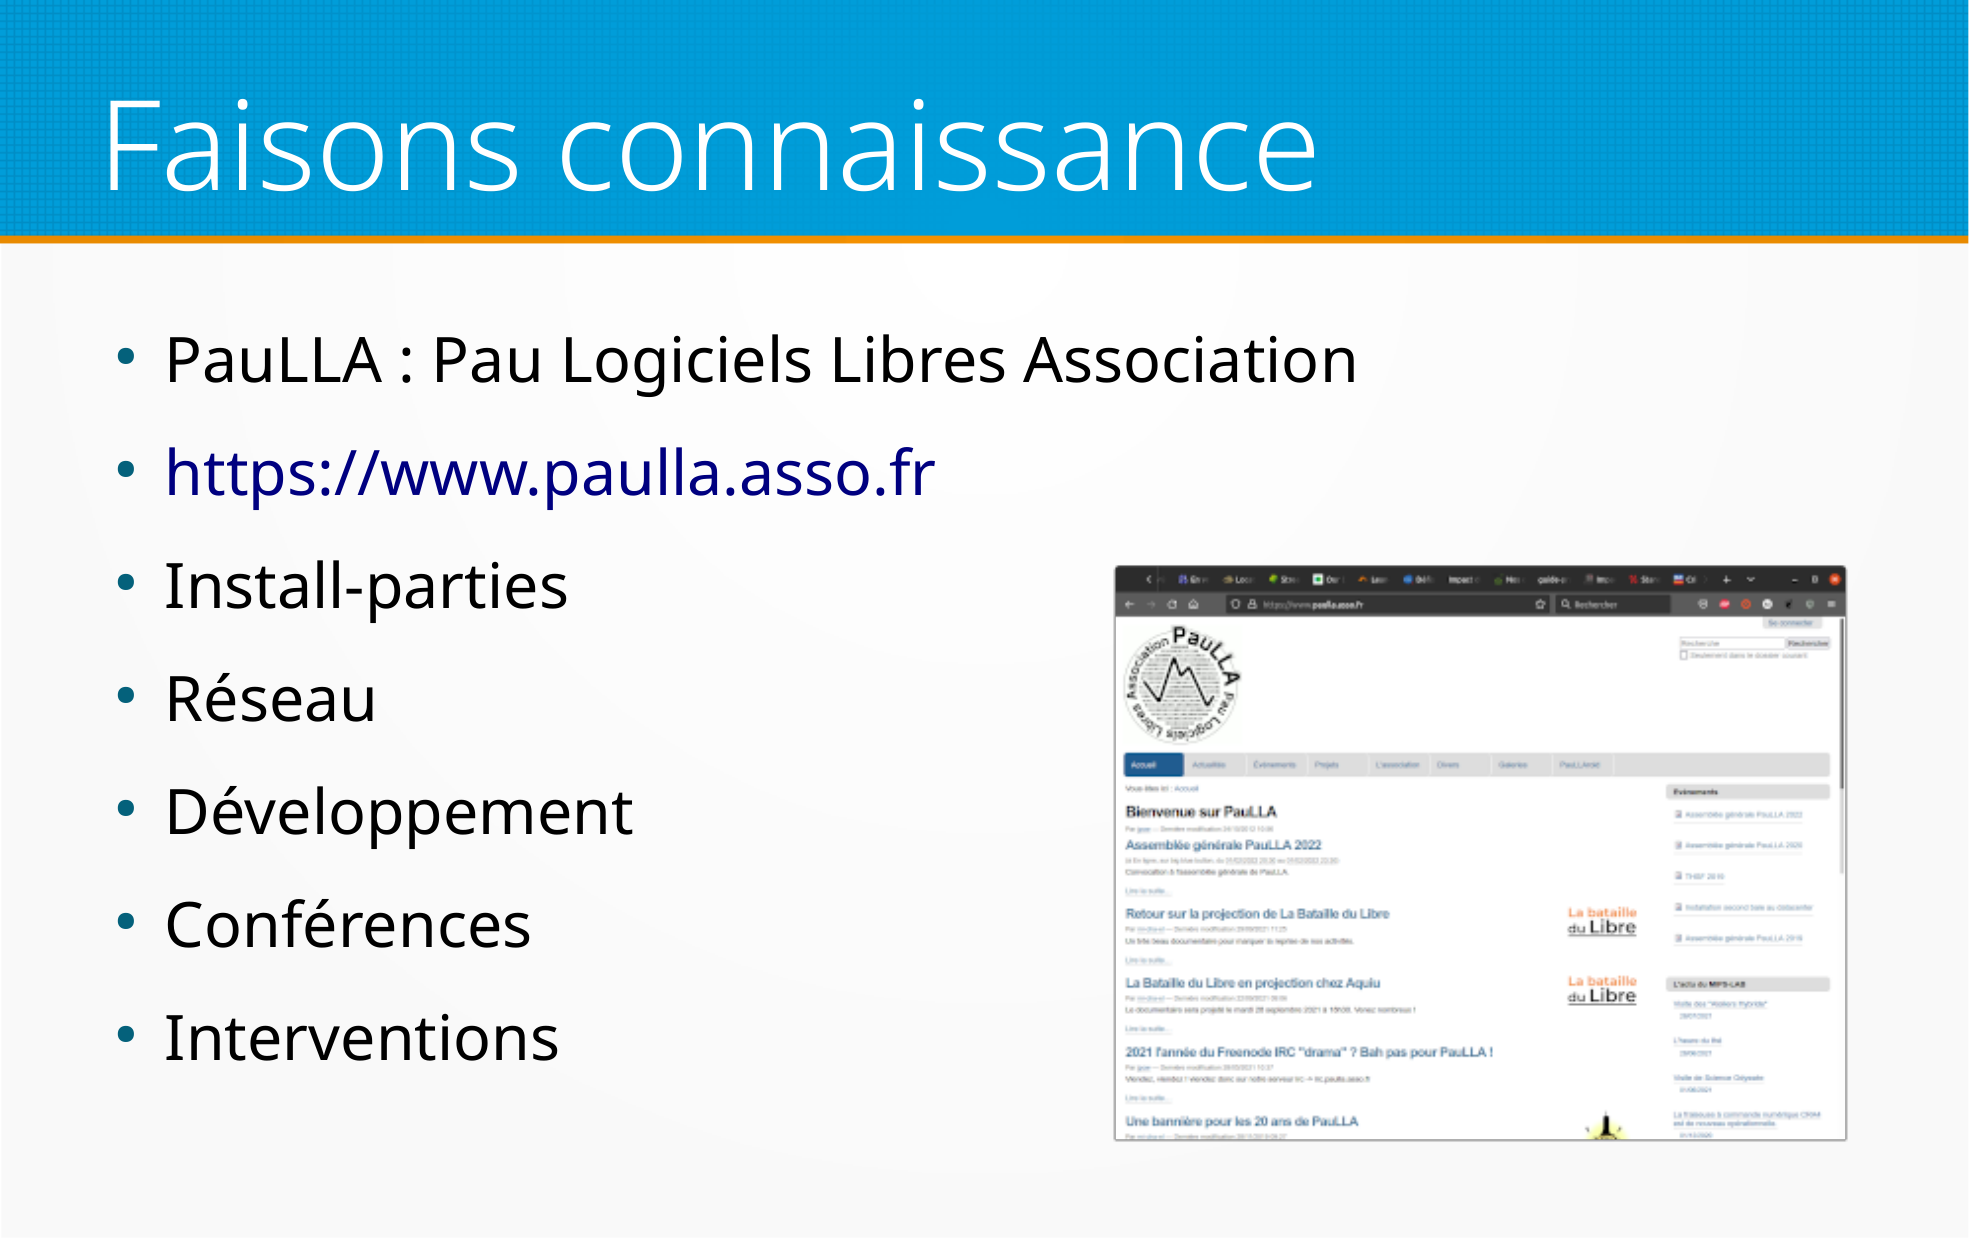

# Faisons connaissance
PauLLA : Pau Logiciels Libres Association
https://www.paulla.asso.fr
Install-parties
Réseau
Développement
Conférences
Interventions